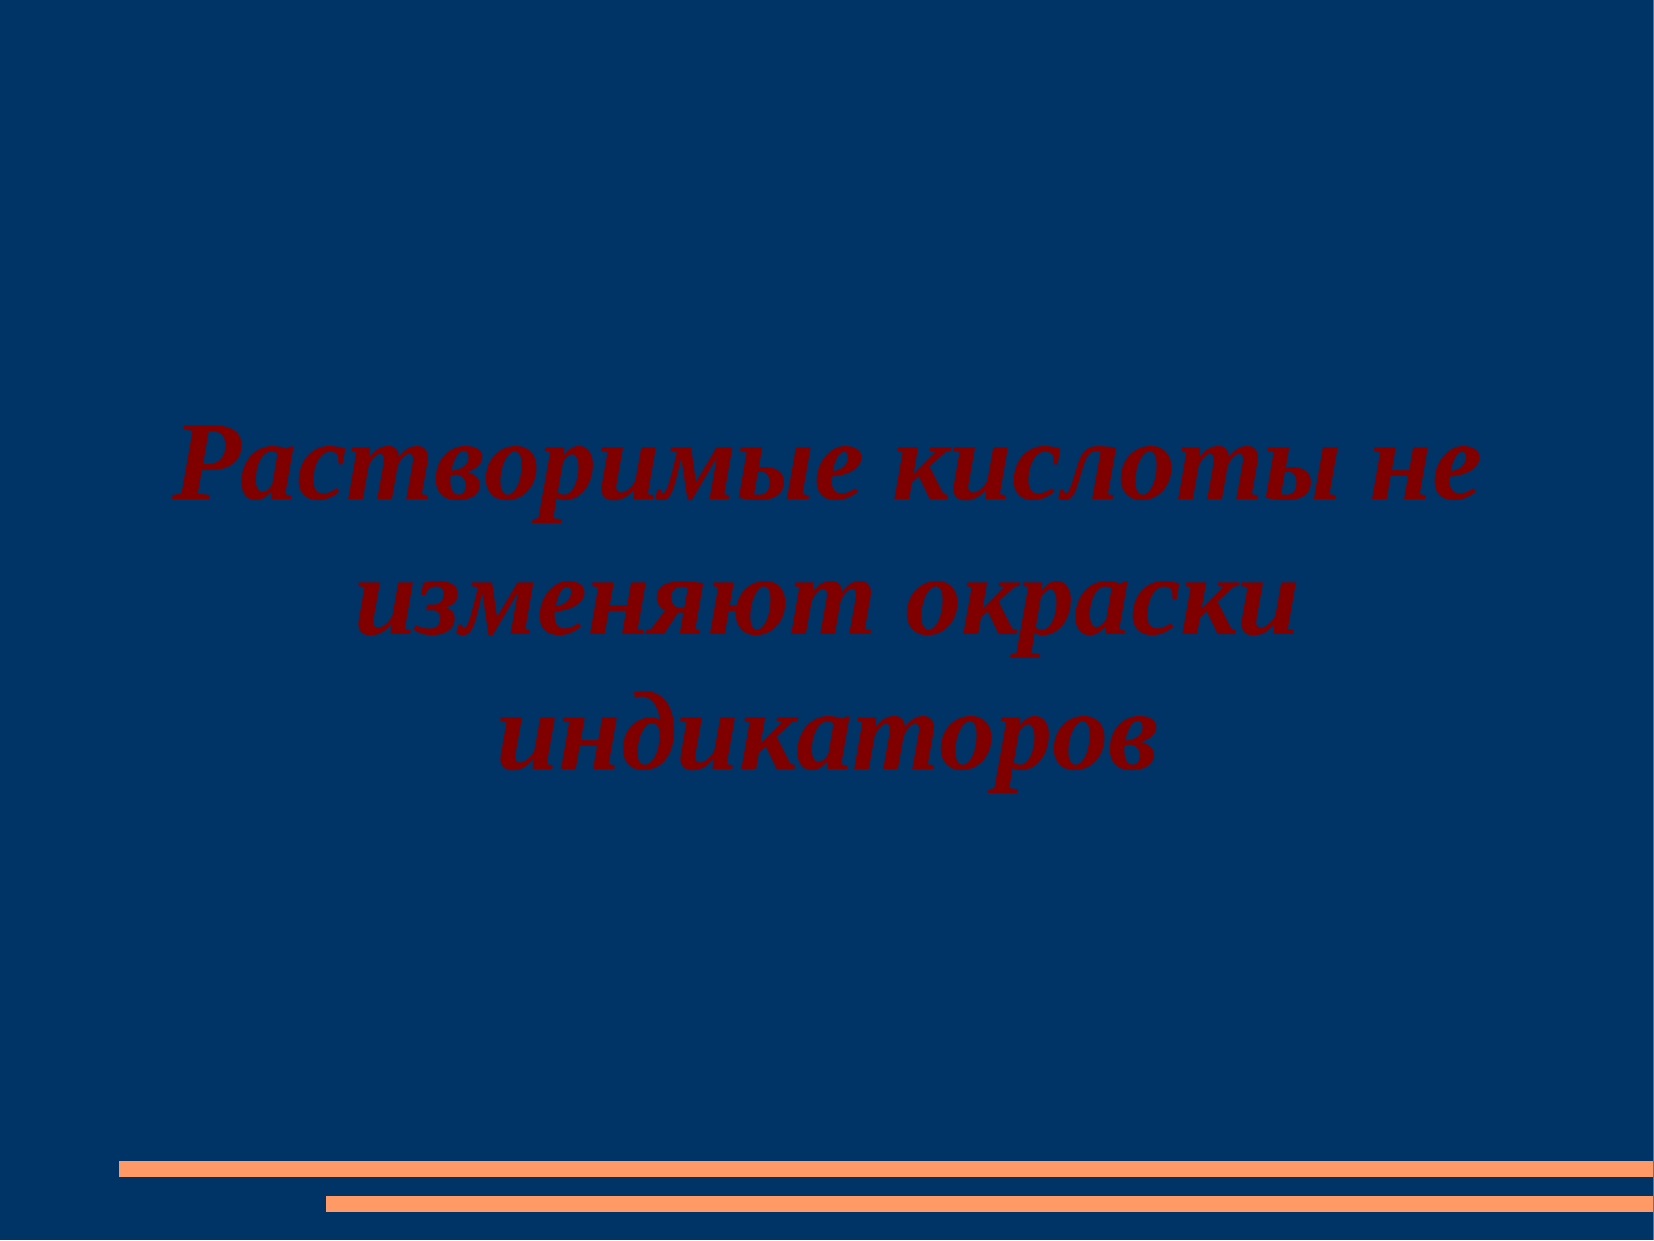

# Растворимые кислоты не изменяют окраски индикаторов